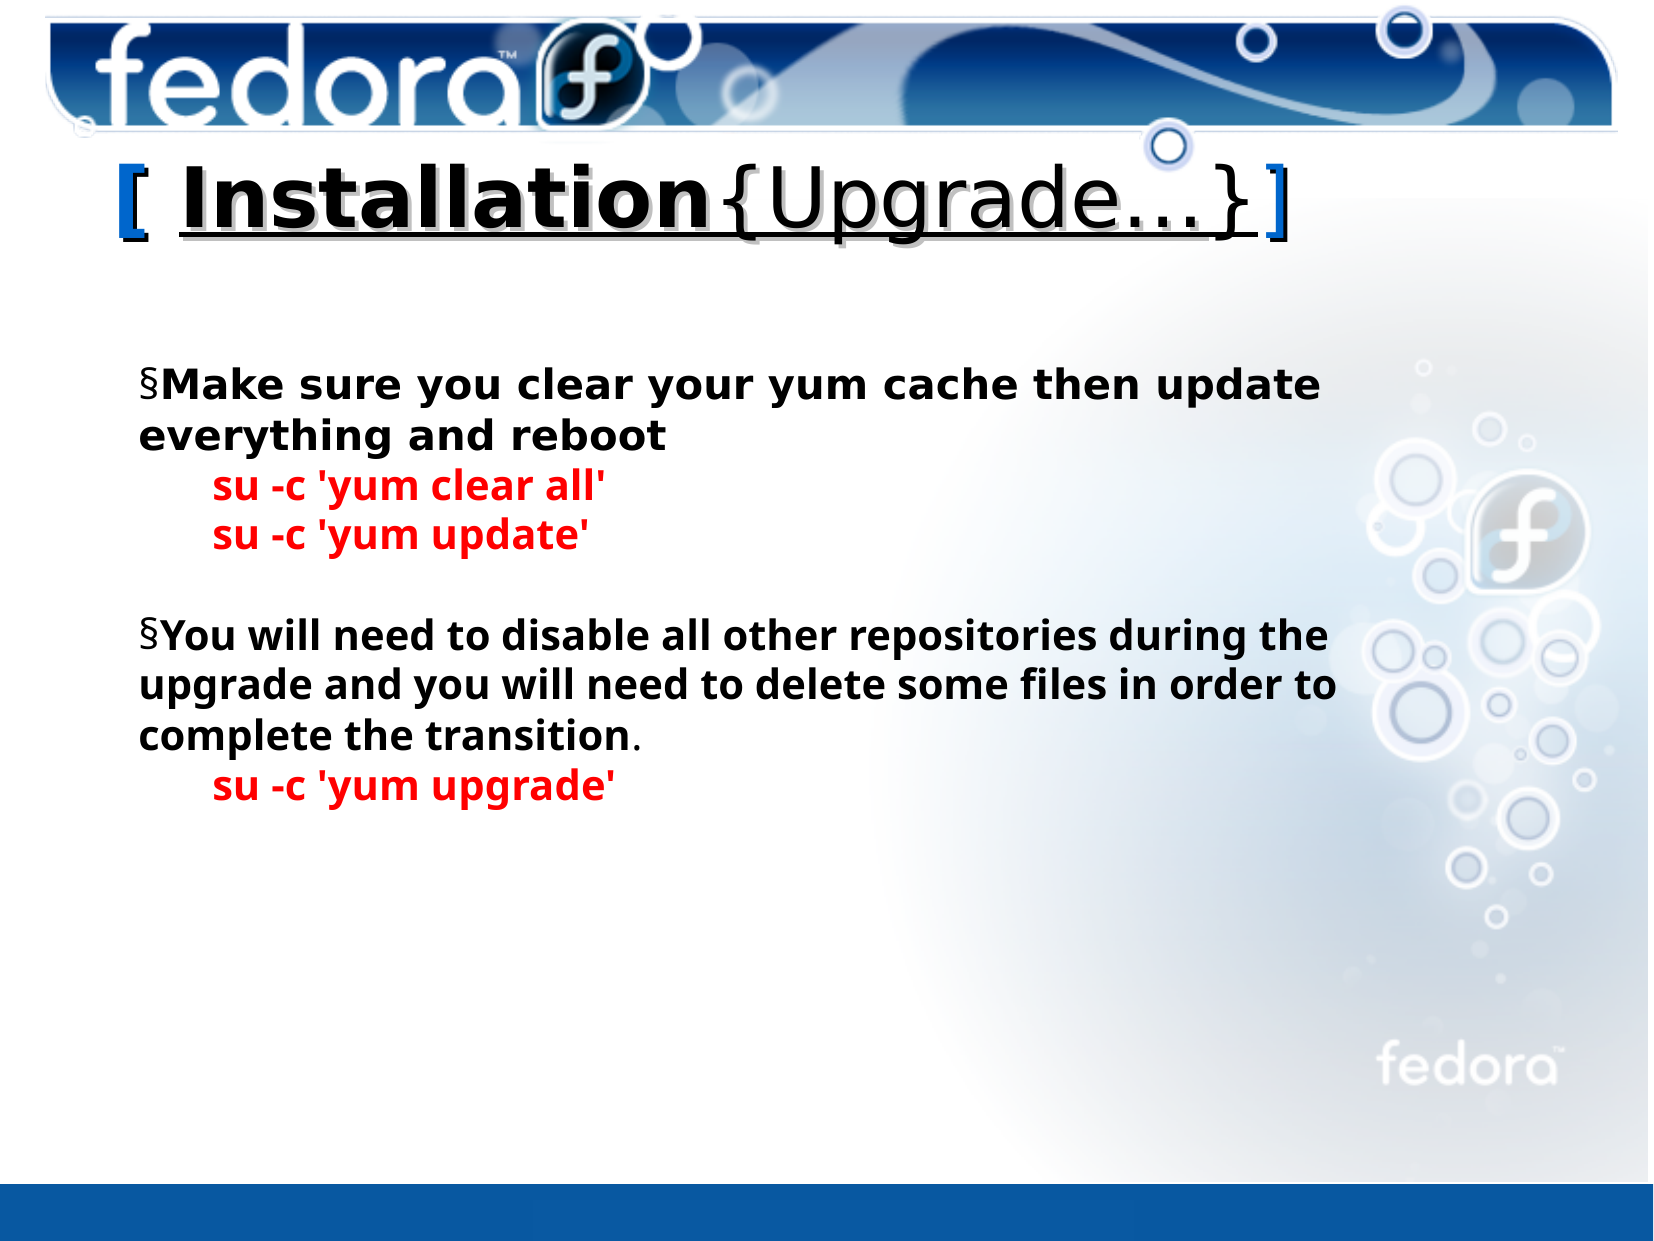

[ Installation{Upgrade…}]
Make sure you clear your yum cache then update everything and reboot
	su -c 'yum clear all'
	su -c 'yum update'
You will need to disable all other repositories during the upgrade and you will need to delete some files in order to complete the transition.
	su -c 'yum upgrade'